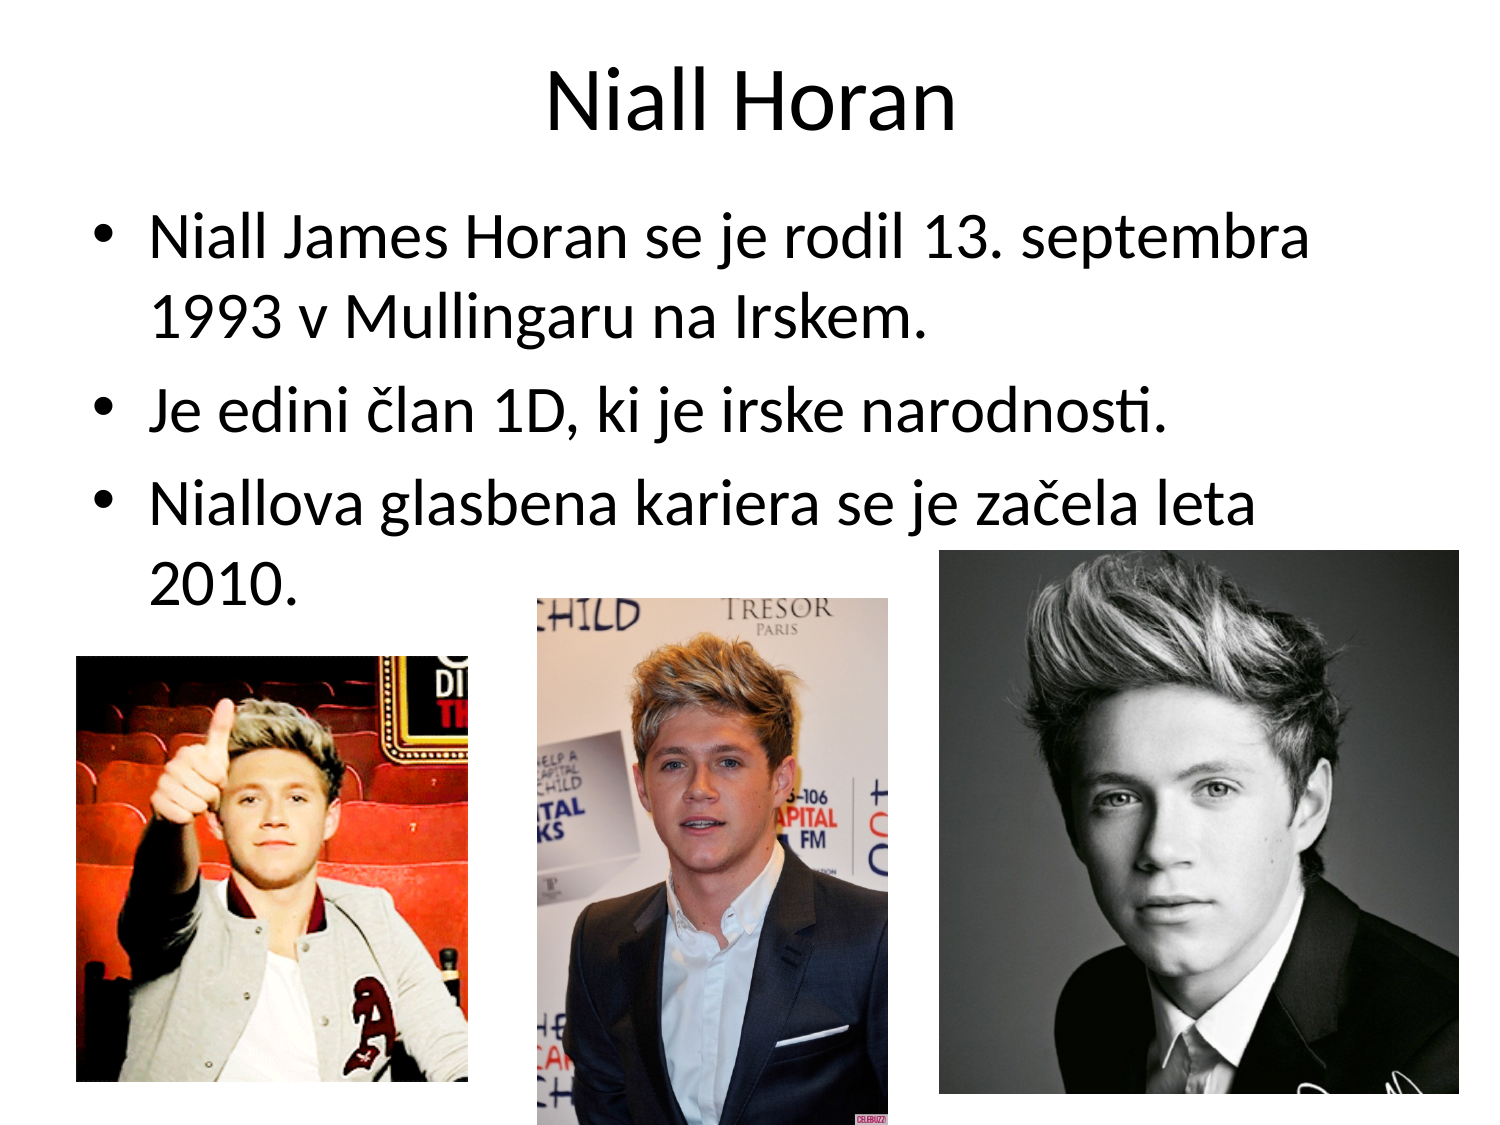

# Niall Horan
Niall James Horan se je rodil 13. septembra 1993 v Mullingaru na Irskem.
Je edini član 1D, ki je irske narodnosti.
Niallova glasbena kariera se je začela leta 2010.